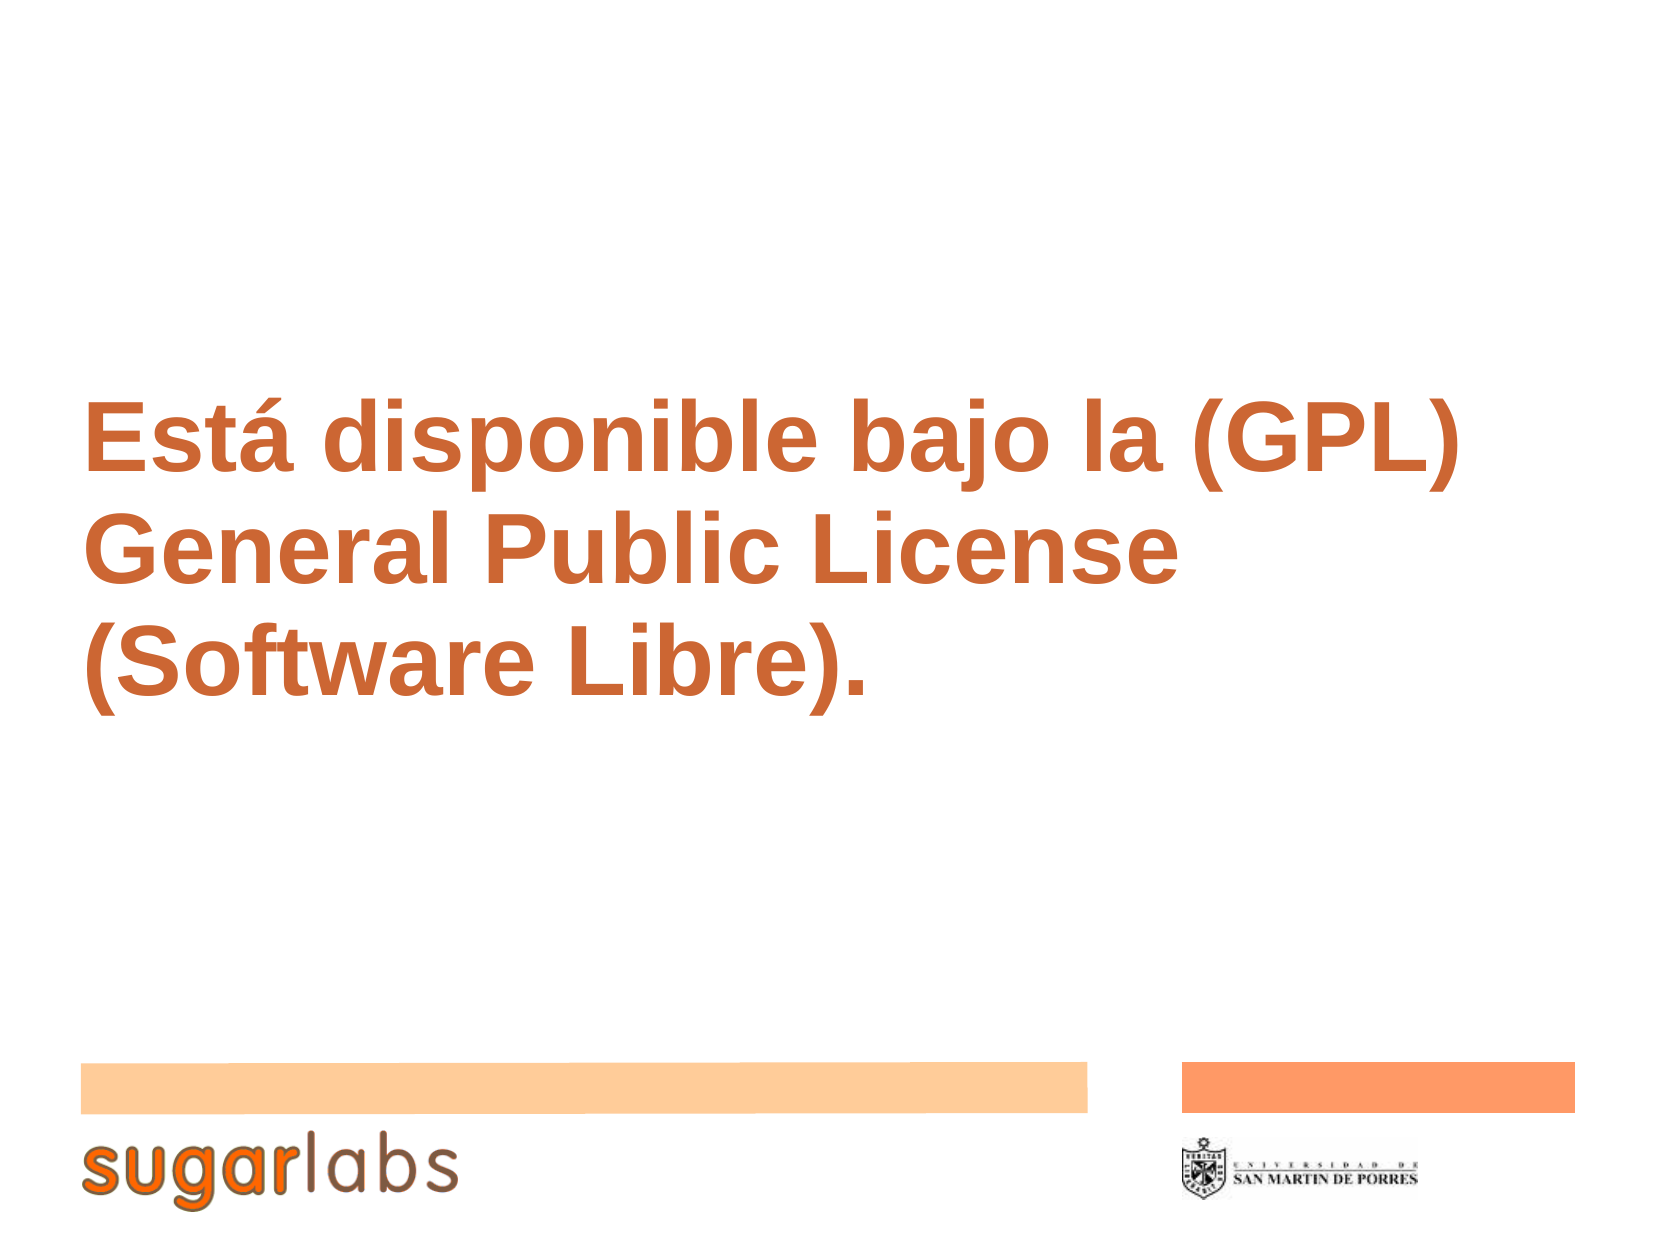

# Está disponible bajo la (GPL) General Public License (Software Libre).